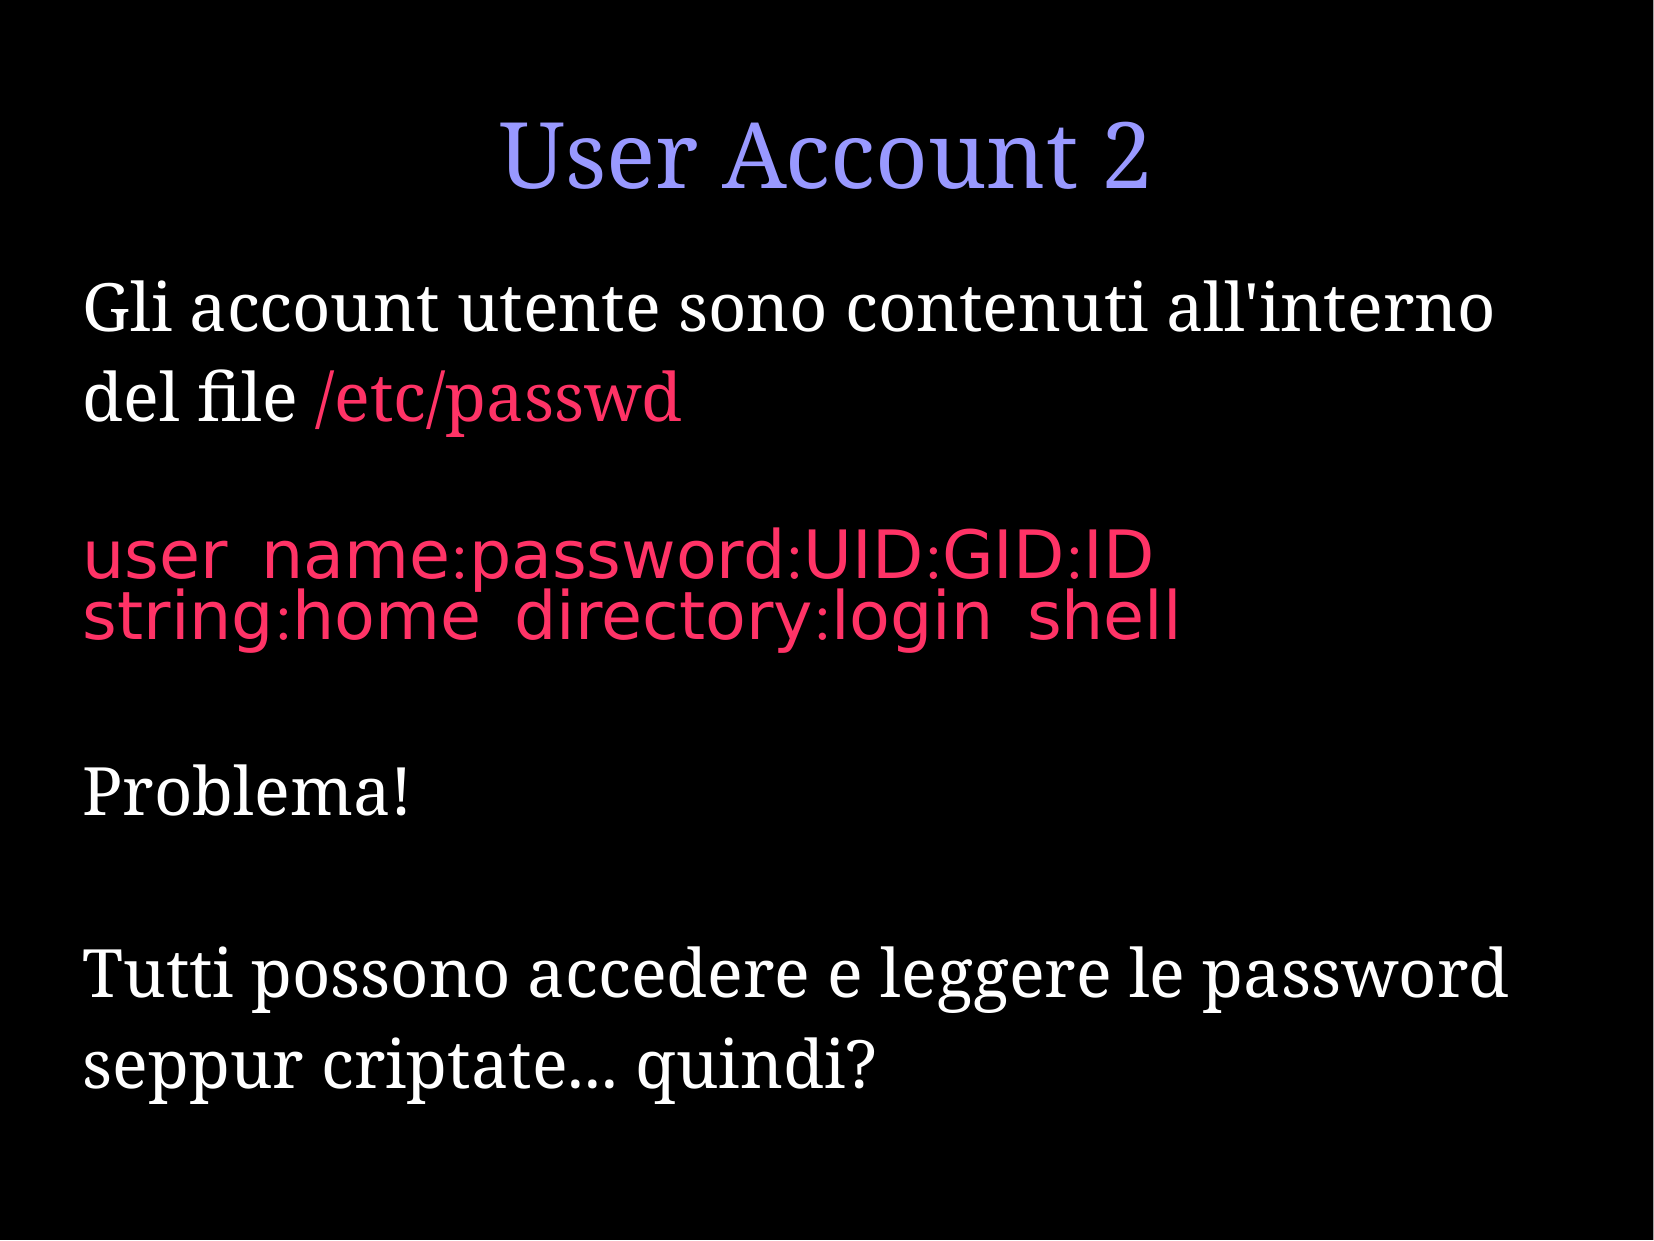

# User Account 2
Gli account utente sono contenuti all'interno del file /etc/passwd
user name:password:UID:GID:ID string:home directory:login shell
Problema!
Tutti possono accedere e leggere le password seppur criptate... quindi?